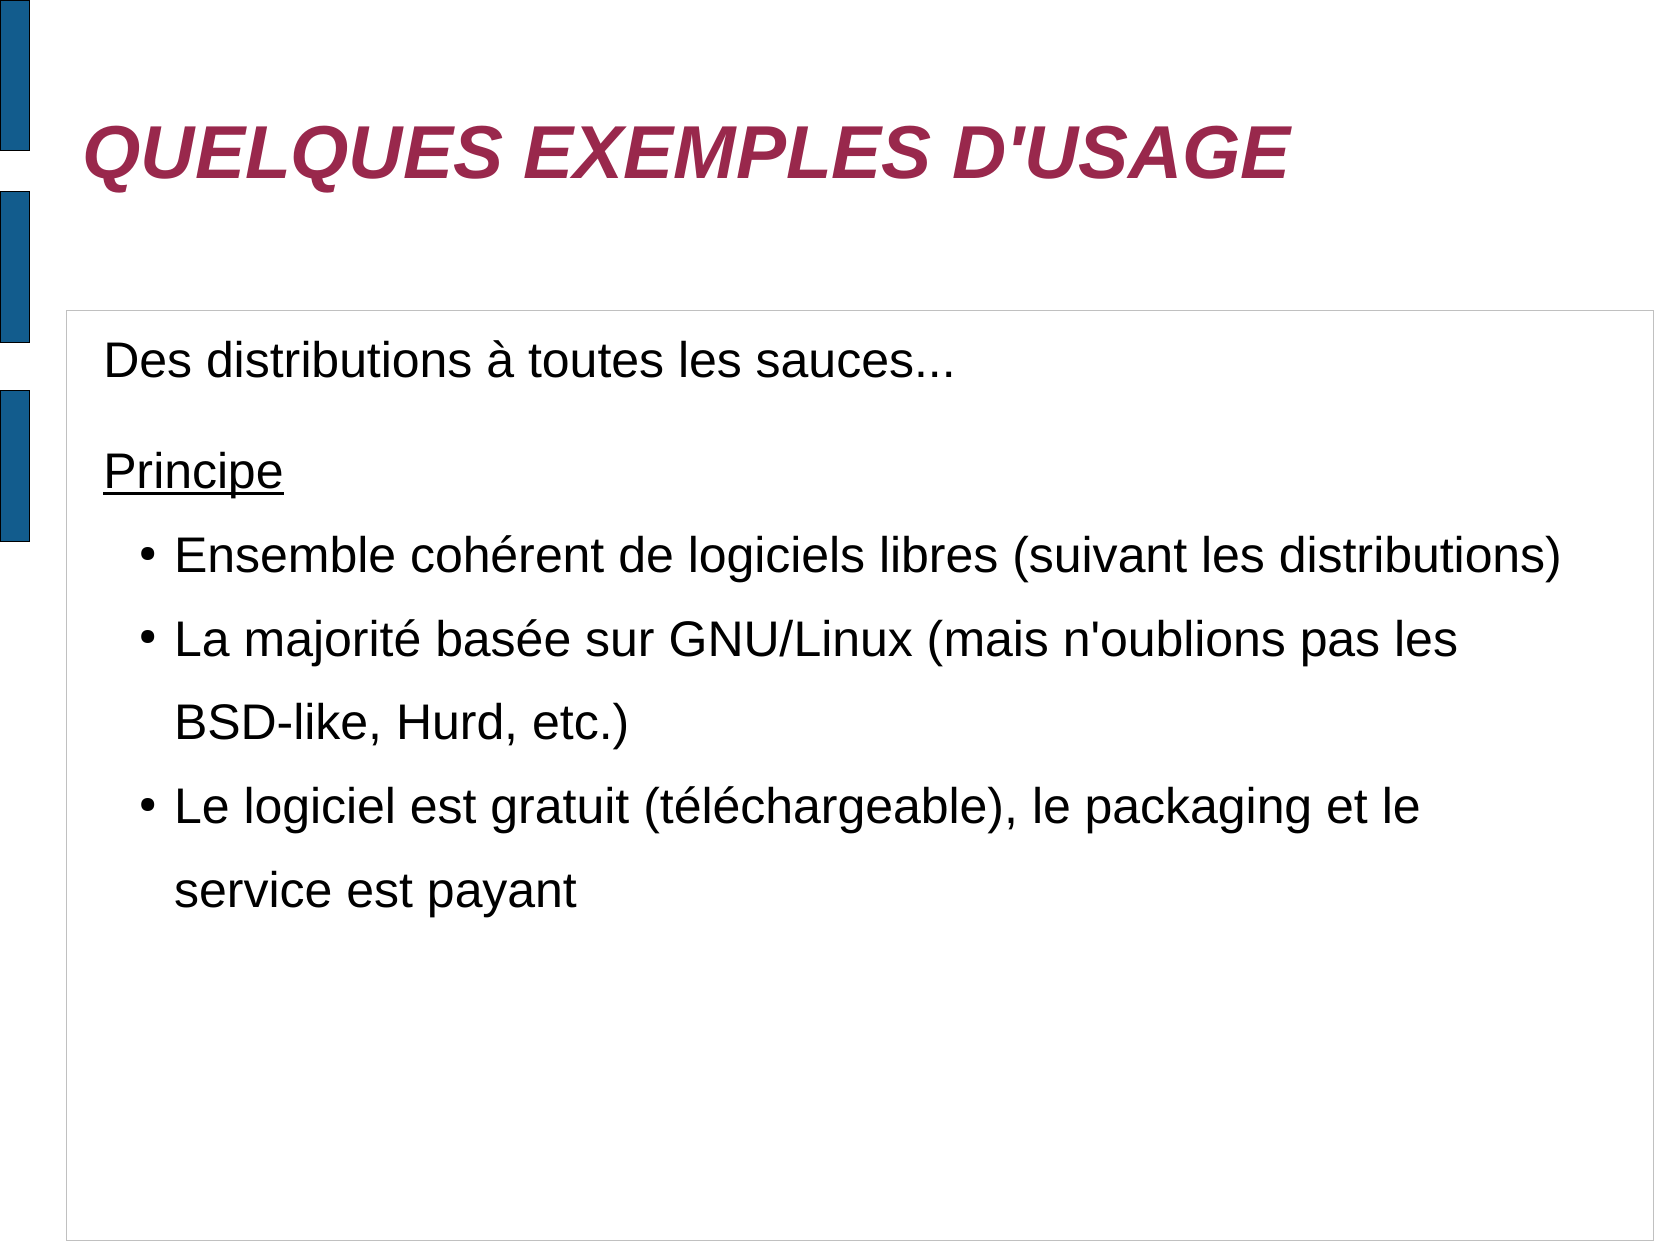

# QUELQUES EXEMPLES D'USAGE
Des distributions à toutes les sauces...
Principe
Ensemble cohérent de logiciels libres (suivant les distributions)
La majorité basée sur GNU/Linux (mais n'oublions pas les BSD-like, Hurd, etc.)
Le logiciel est gratuit (téléchargeable), le packaging et le service est payant